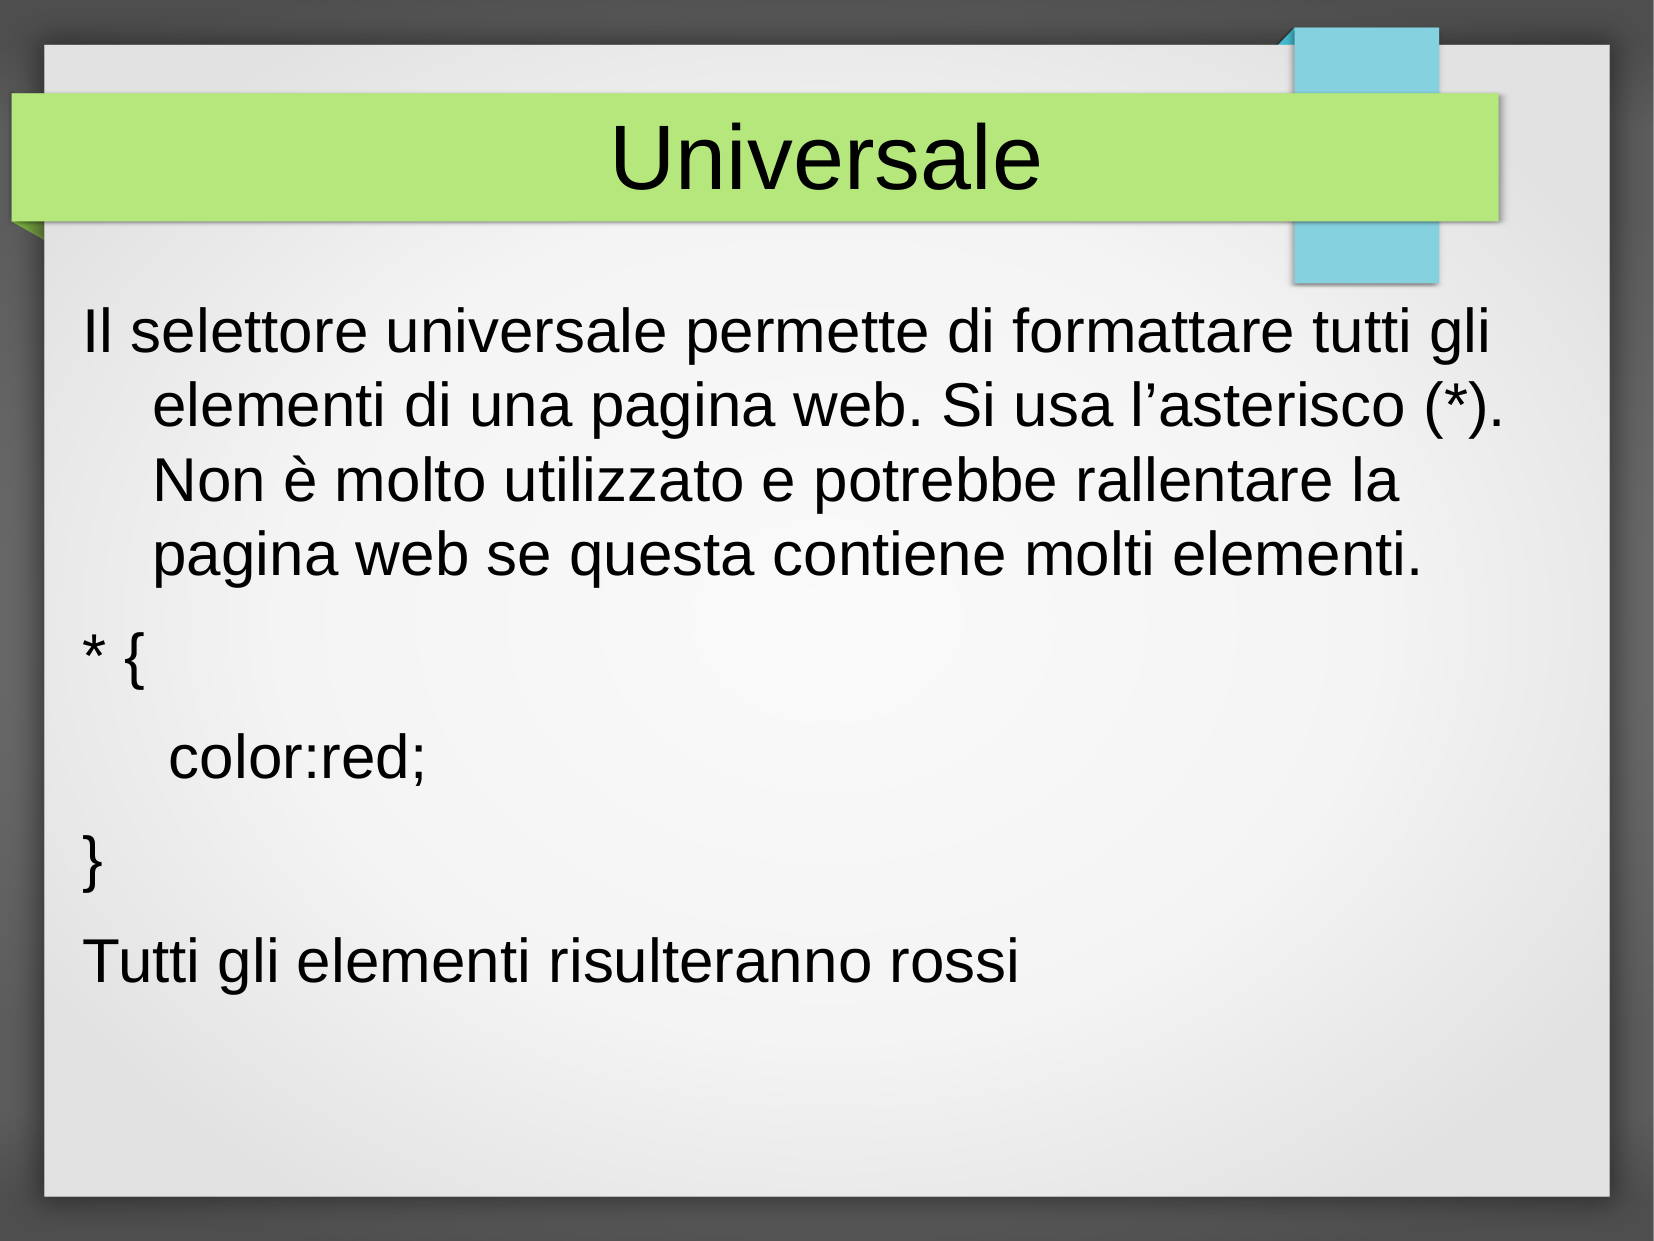

# Universale
Il selettore universale permette di formattare tutti gli elementi di una pagina web. Si usa l’asterisco (*). Non è molto utilizzato e potrebbe rallentare la pagina web se questa contiene molti elementi.
* {
 color:red;
}
Tutti gli elementi risulteranno rossi